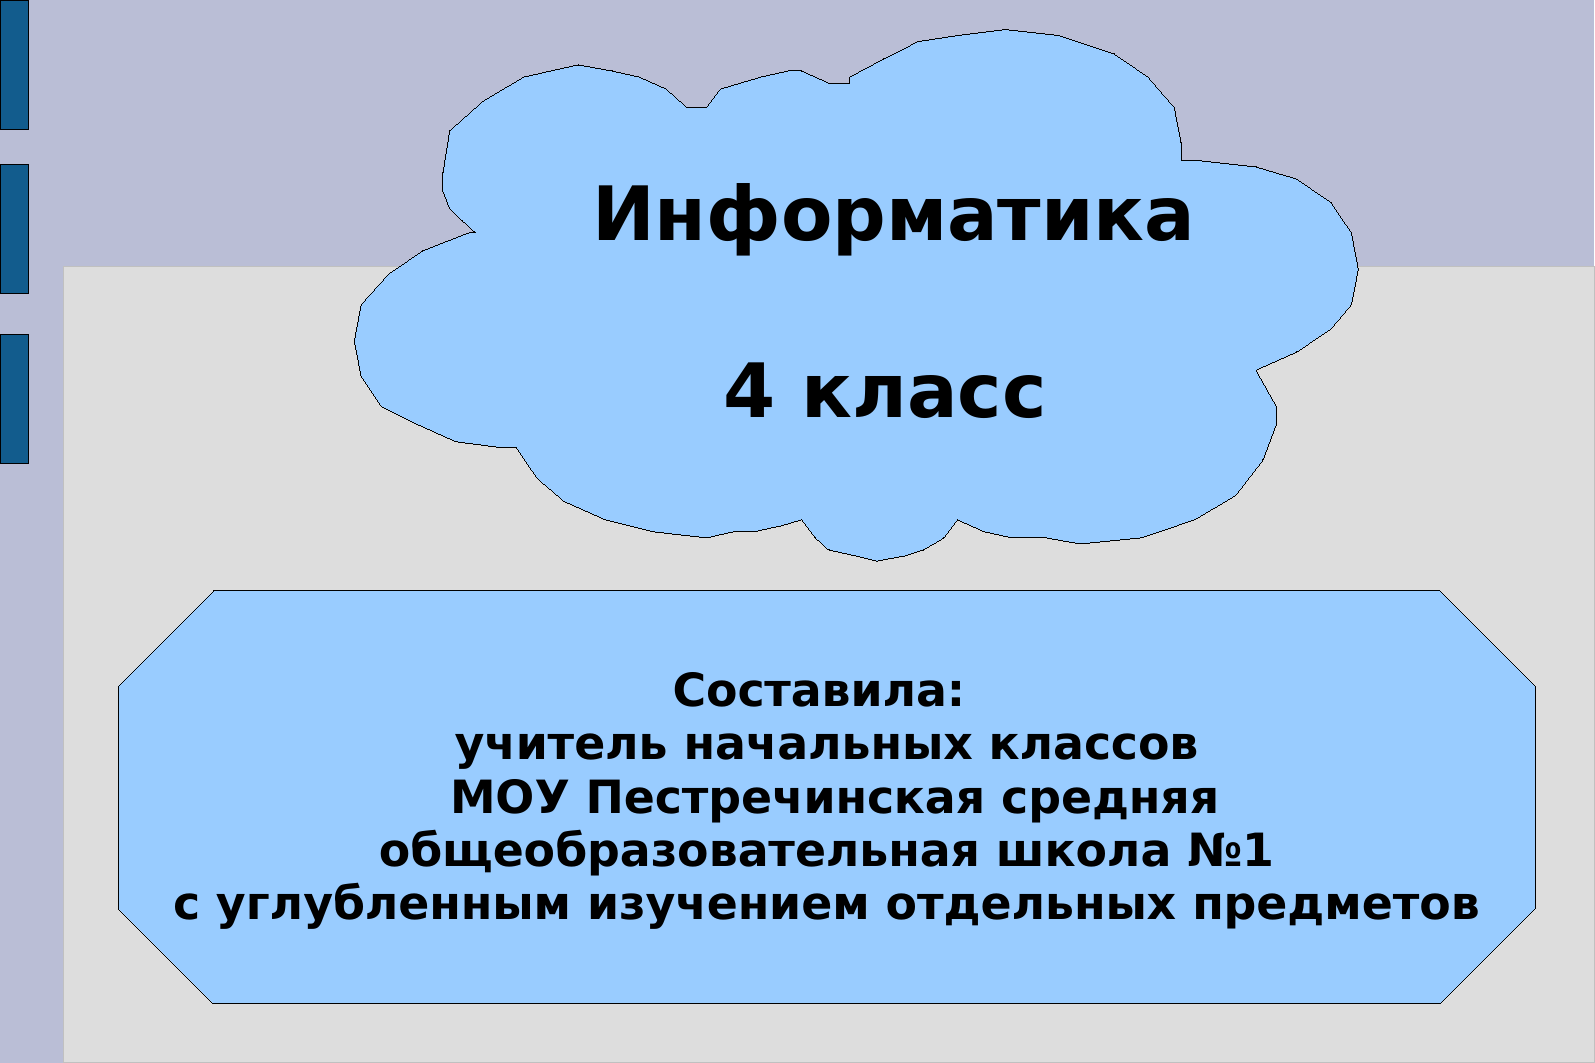

Информатика
4 класс
Составила:
учитель начальных классов
 МОУ Пестречинская средняя
общеобразовательная школа №1
с углубленным изучением отдельных предметов